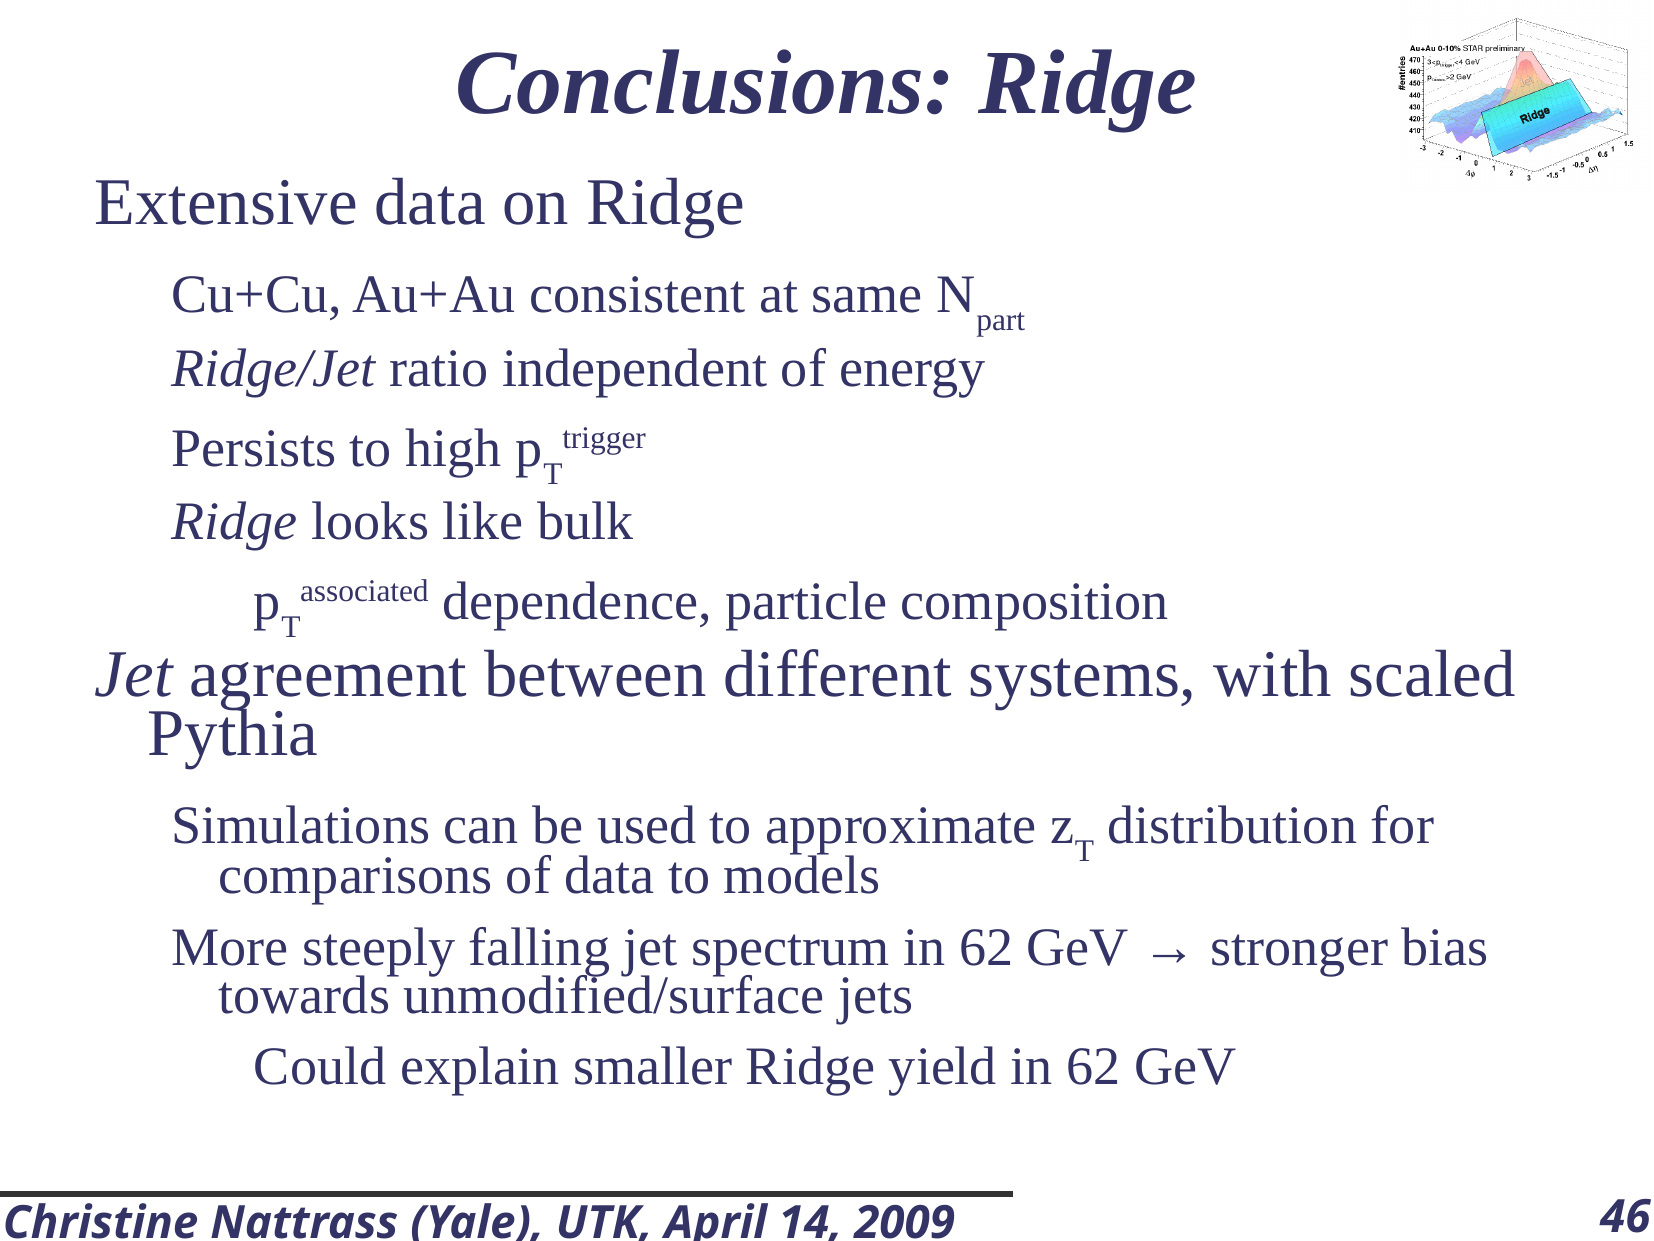

# Conclusions: Ridge
Extensive data on Ridge
Cu+Cu, Au+Au consistent at same Npart
Ridge/Jet ratio independent of energy
Persists to high pTtrigger
Ridge looks like bulk
pTassociated dependence, particle composition
Jet agreement between different systems, with scaled Pythia
Simulations can be used to approximate zT distribution for comparisons of data to models
More steeply falling jet spectrum in 62 GeV → stronger bias towards unmodified/surface jets
Could explain smaller Ridge yield in 62 GeV